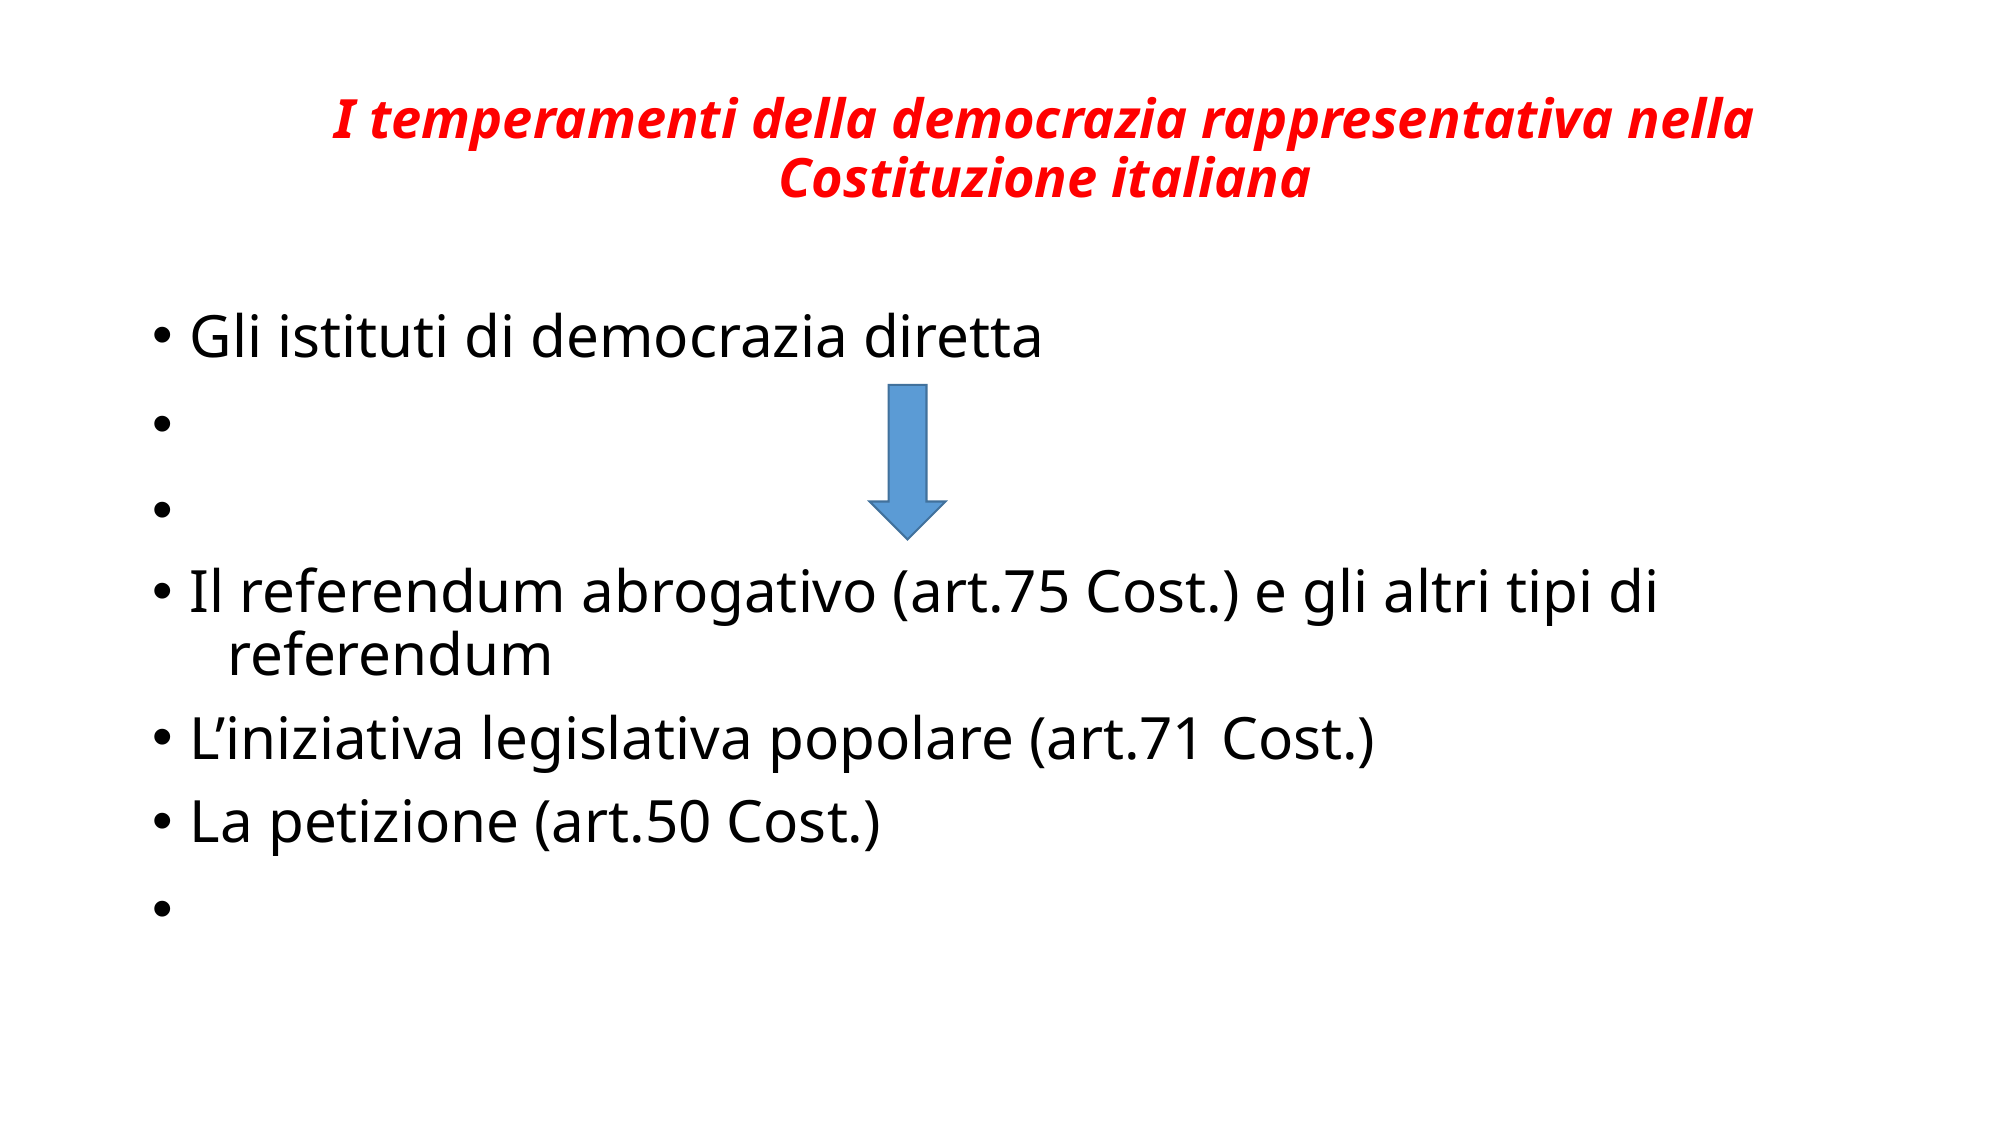

# I temperamenti della democrazia rappresentativa nella Costituzione italiana
Gli istituti di democrazia diretta
Il referendum abrogativo (art.75 Cost.) e gli altri tipi di referendum
L’iniziativa legislativa popolare (art.71 Cost.)
La petizione (art.50 Cost.)